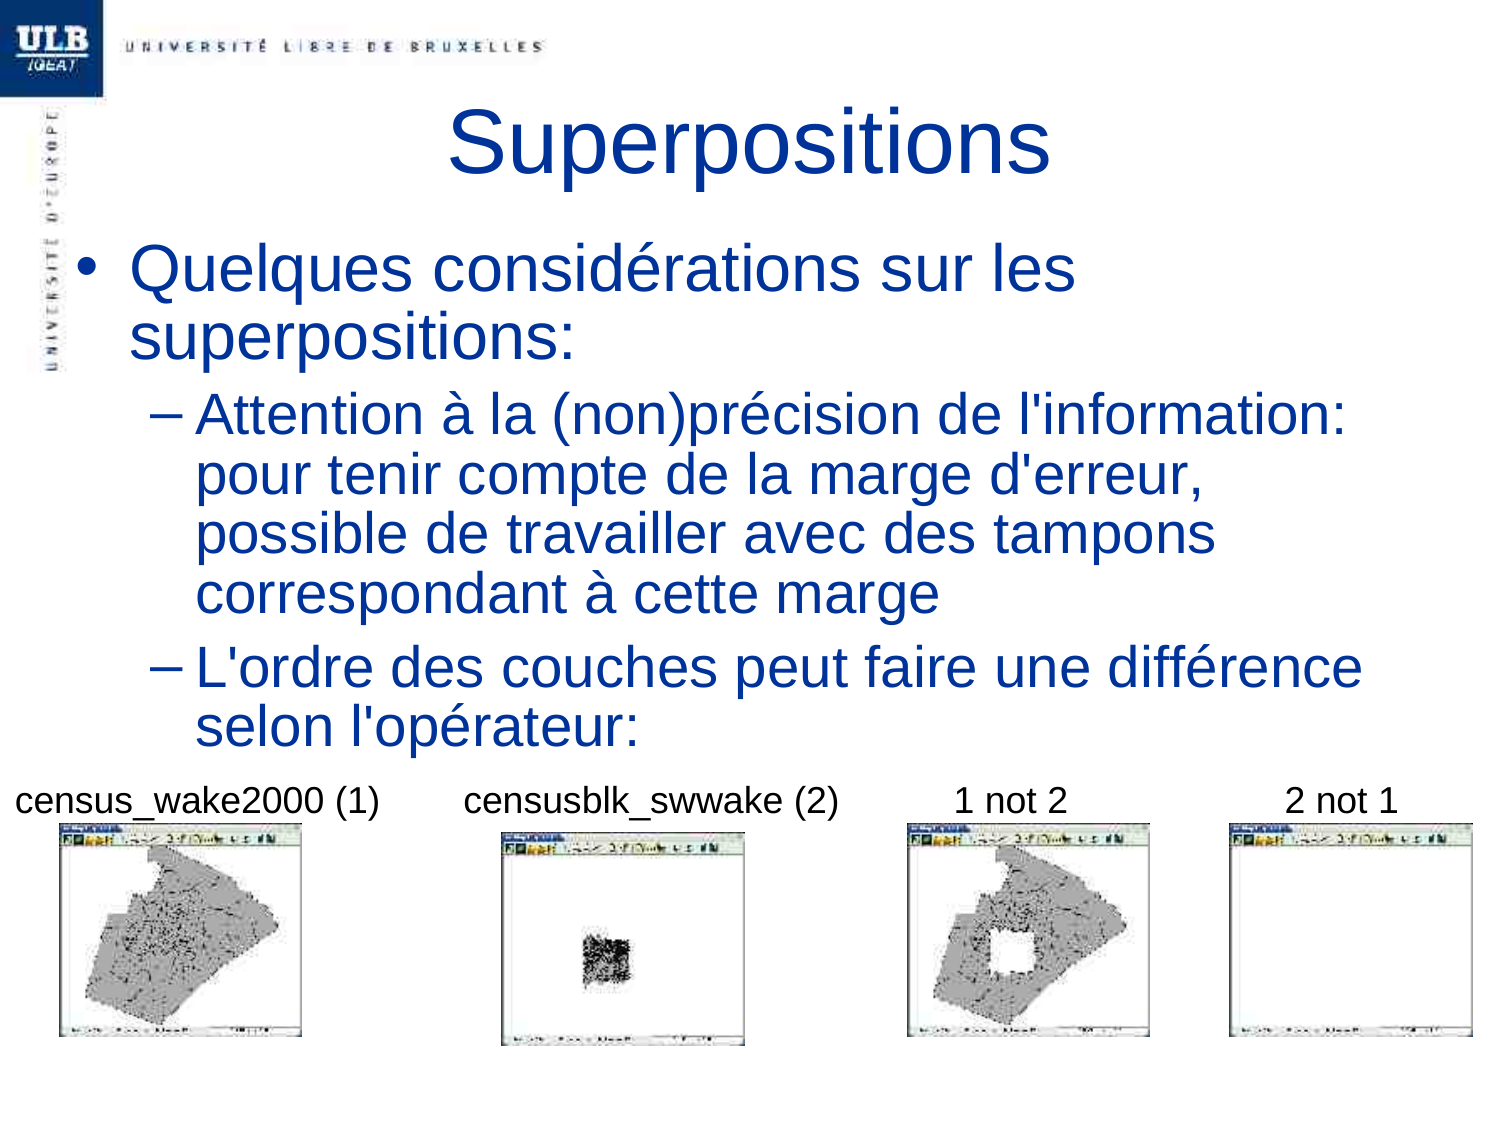

Superpositions
Quelques considérations sur les superpositions:
Attention à la (non)précision de l'information: pour tenir compte de la marge d'erreur, possible de travailler avec des tampons correspondant à cette marge
L'ordre des couches peut faire une différence selon l'opérateur:
census_wake2000 (1)‏
censusblk_swwake (2)‏
1 not 2
2 not 1